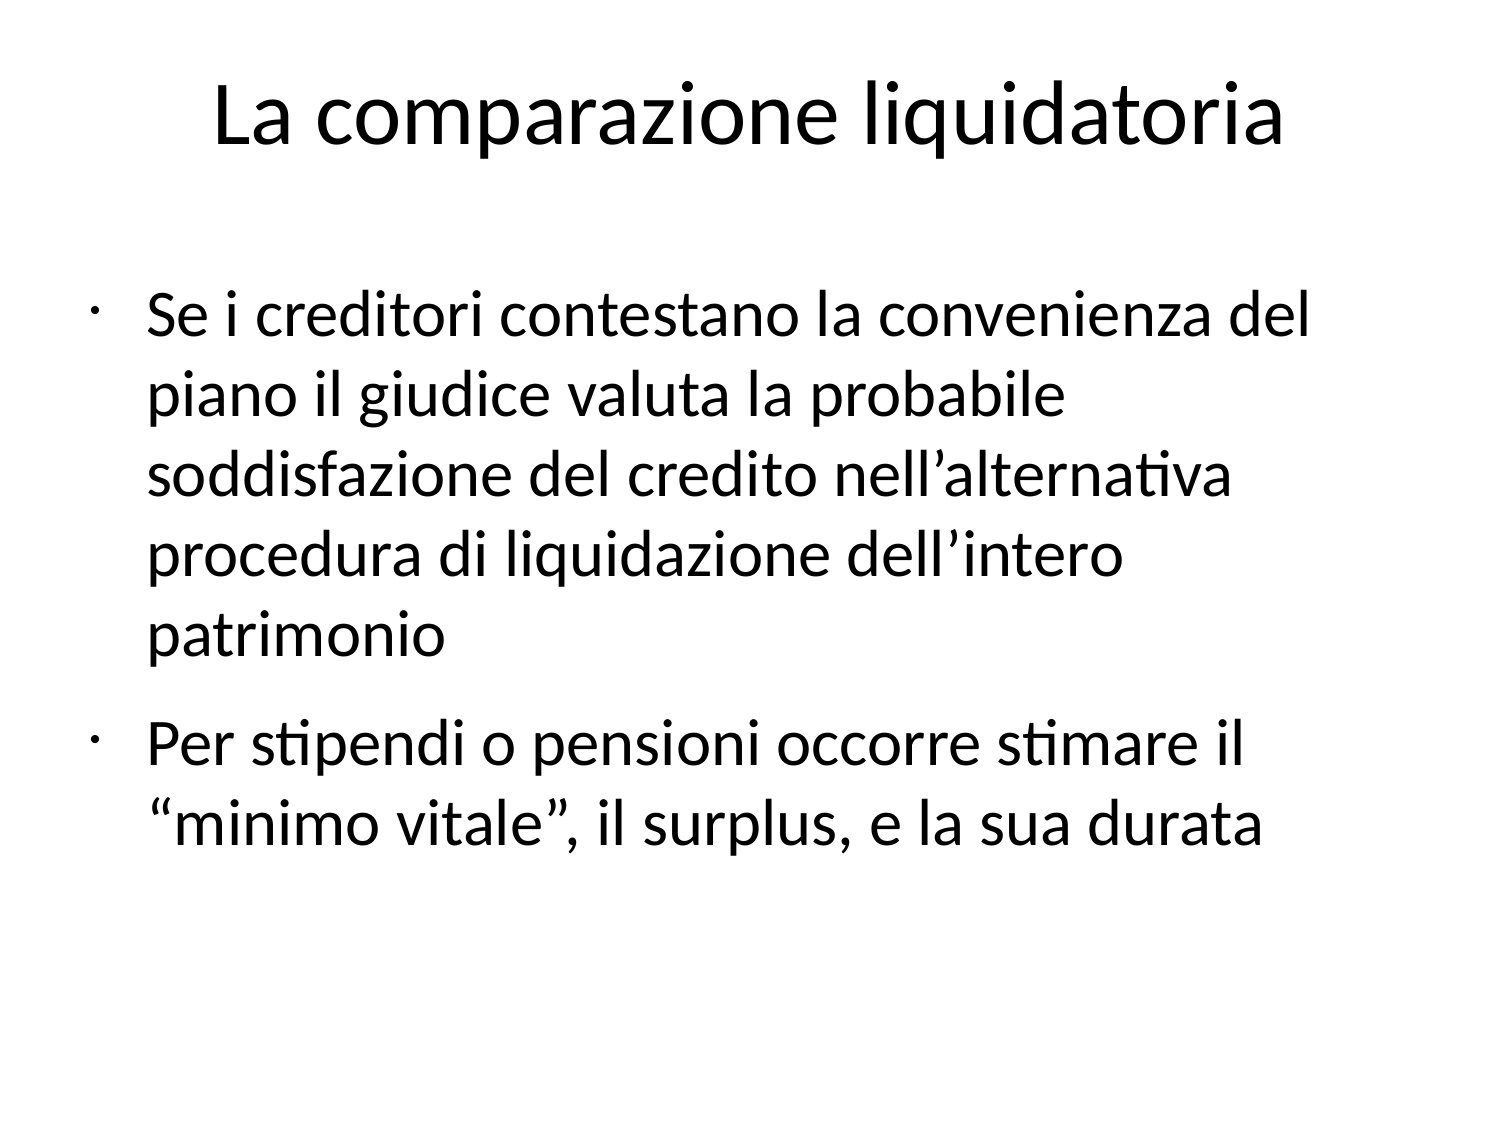

# La comparazione liquidatoria
Se i creditori contestano la convenienza del piano il giudice valuta la probabile soddisfazione del credito nell’alternativa procedura di liquidazione dell’intero patrimonio
Per stipendi o pensioni occorre stimare il “minimo vitale”, il surplus, e la sua durata